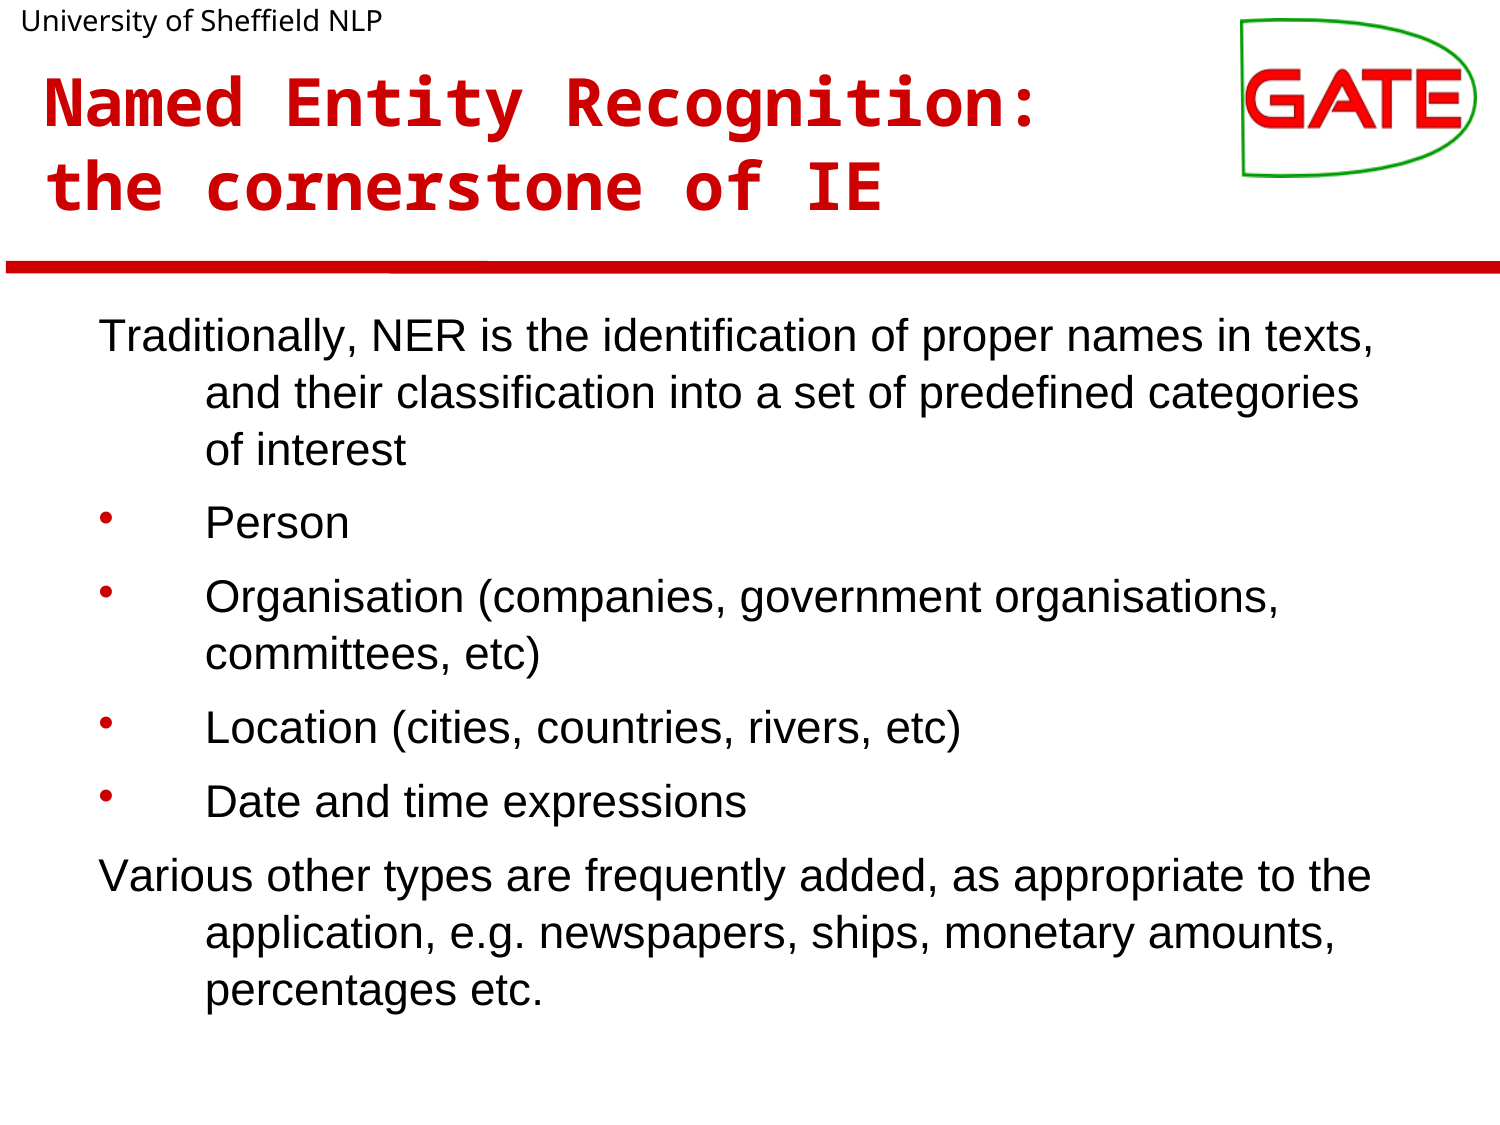

# Named Entity Recognition: the cornerstone of IE
Traditionally, NER is the identification of proper names in texts, and their classification into a set of predefined categories of interest
Person
Organisation (companies, government organisations, committees, etc)‏
Location (cities, countries, rivers, etc)‏
Date and time expressions
Various other types are frequently added, as appropriate to the application, e.g. newspapers, ships, monetary amounts, percentages etc.